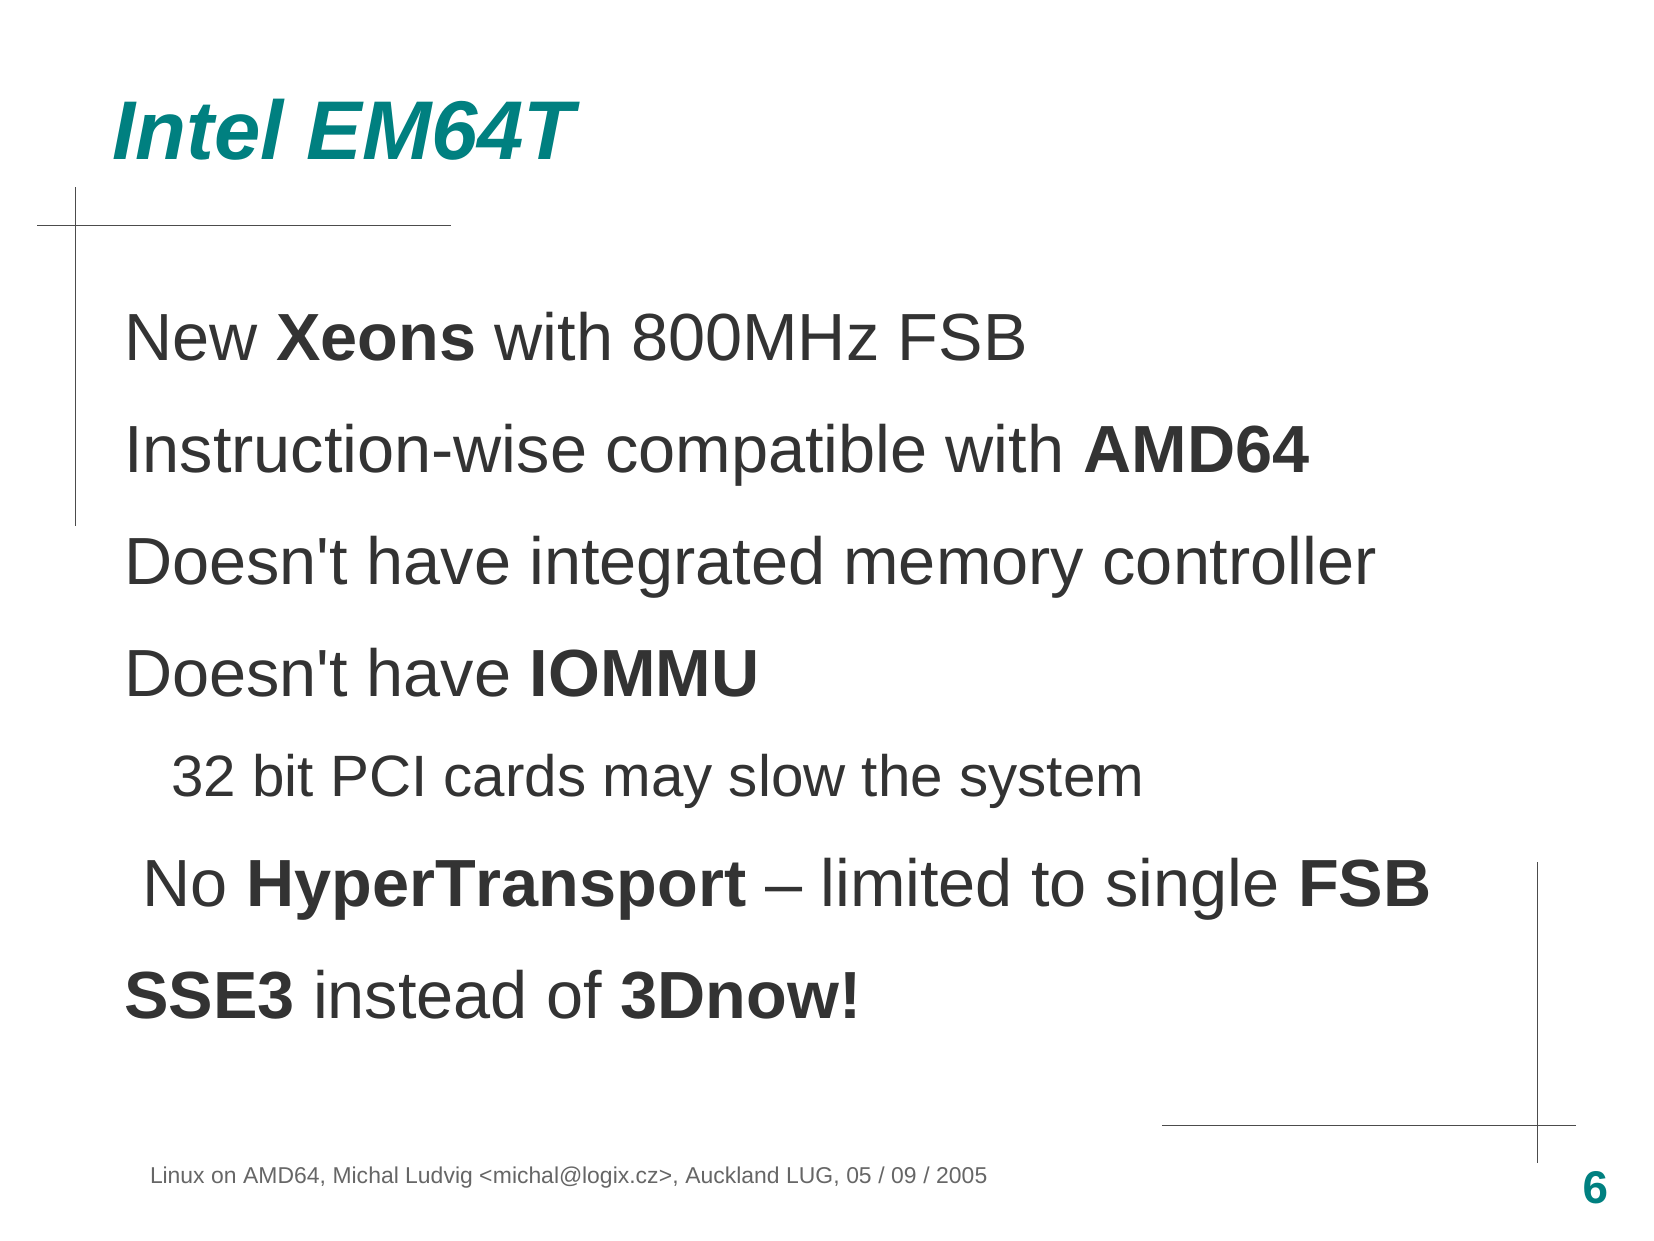

# Intel EM64T
New Xeons with 800MHz FSB
Instruction-wise compatible with AMD64
Doesn't have integrated memory controller
Doesn't have IOMMU
32 bit PCI cards may slow the system
 No HyperTransport – limited to single FSB
SSE3 instead of 3Dnow!